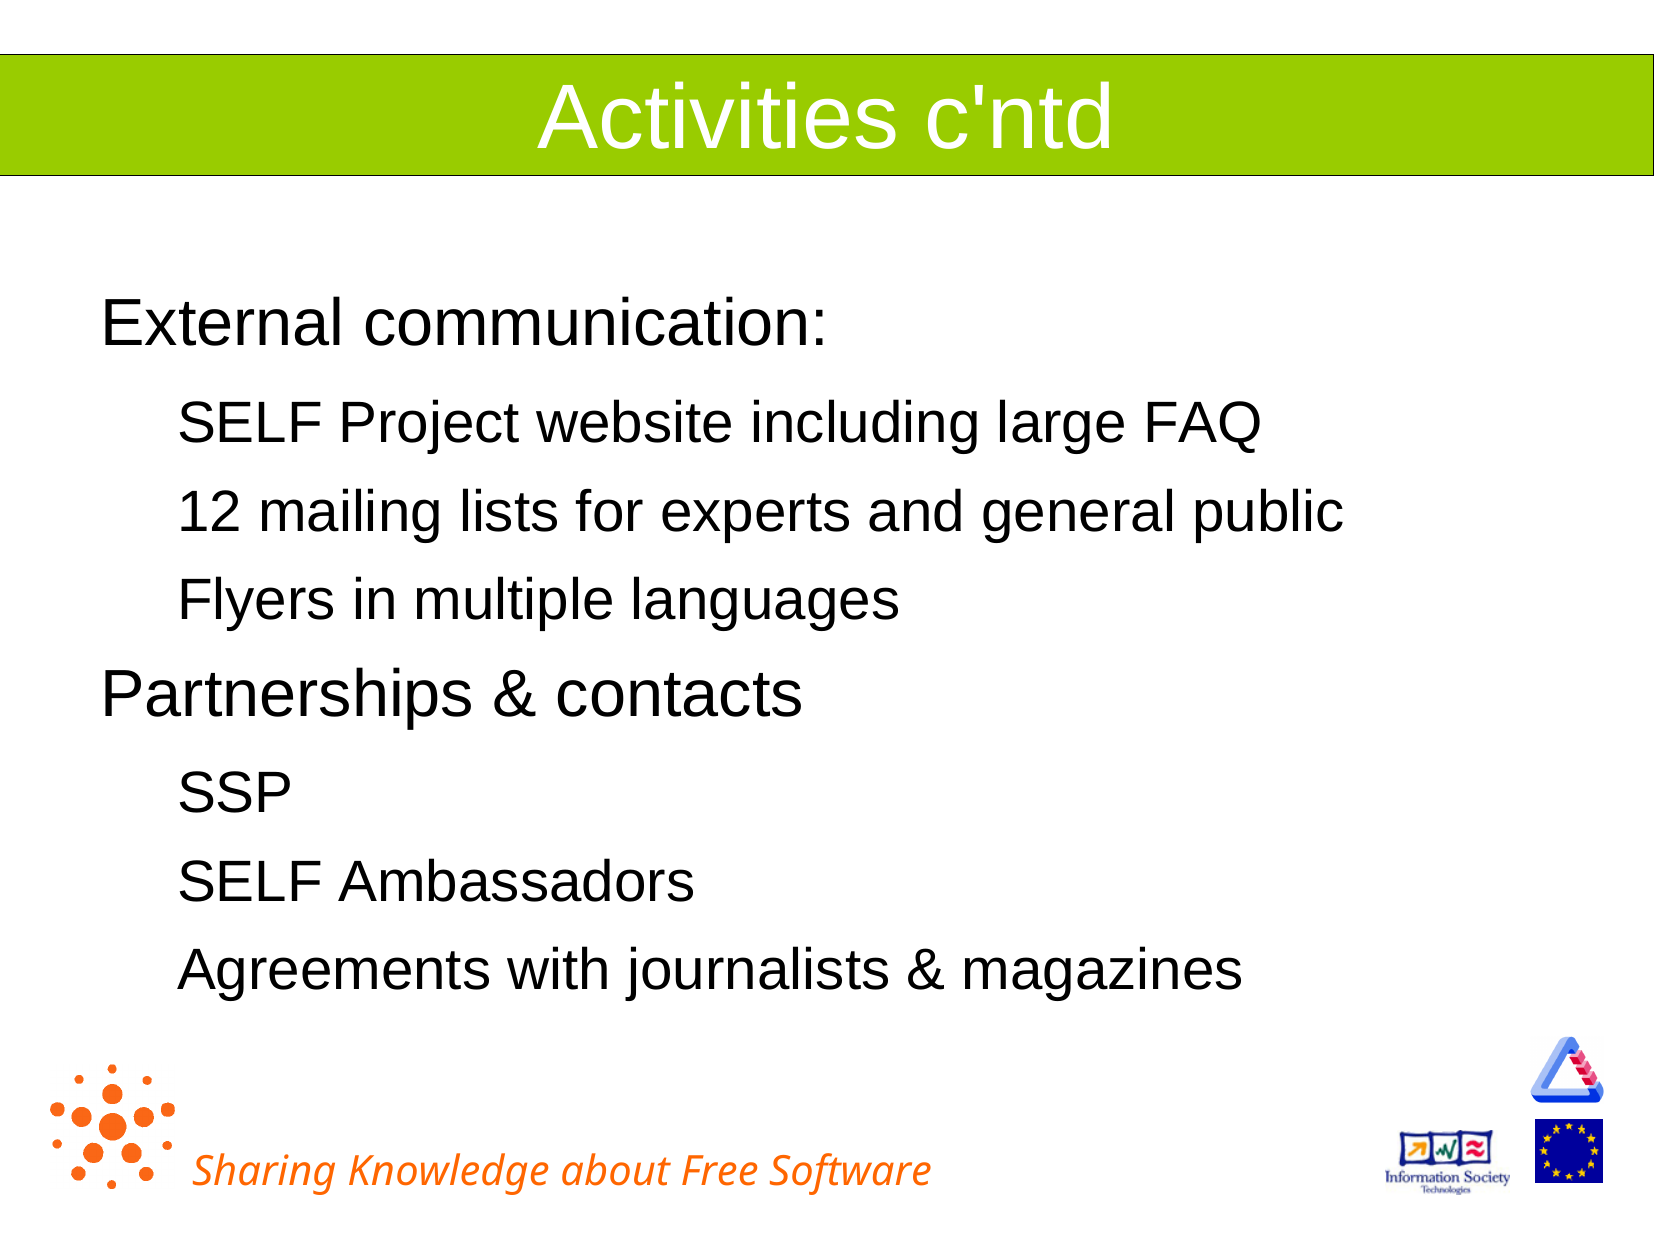

# Activities c'ntd
External communication:
SELF Project website including large FAQ
12 mailing lists for experts and general public
Flyers in multiple languages
Partnerships & contacts
SSP
SELF Ambassadors
Agreements with journalists & magazines